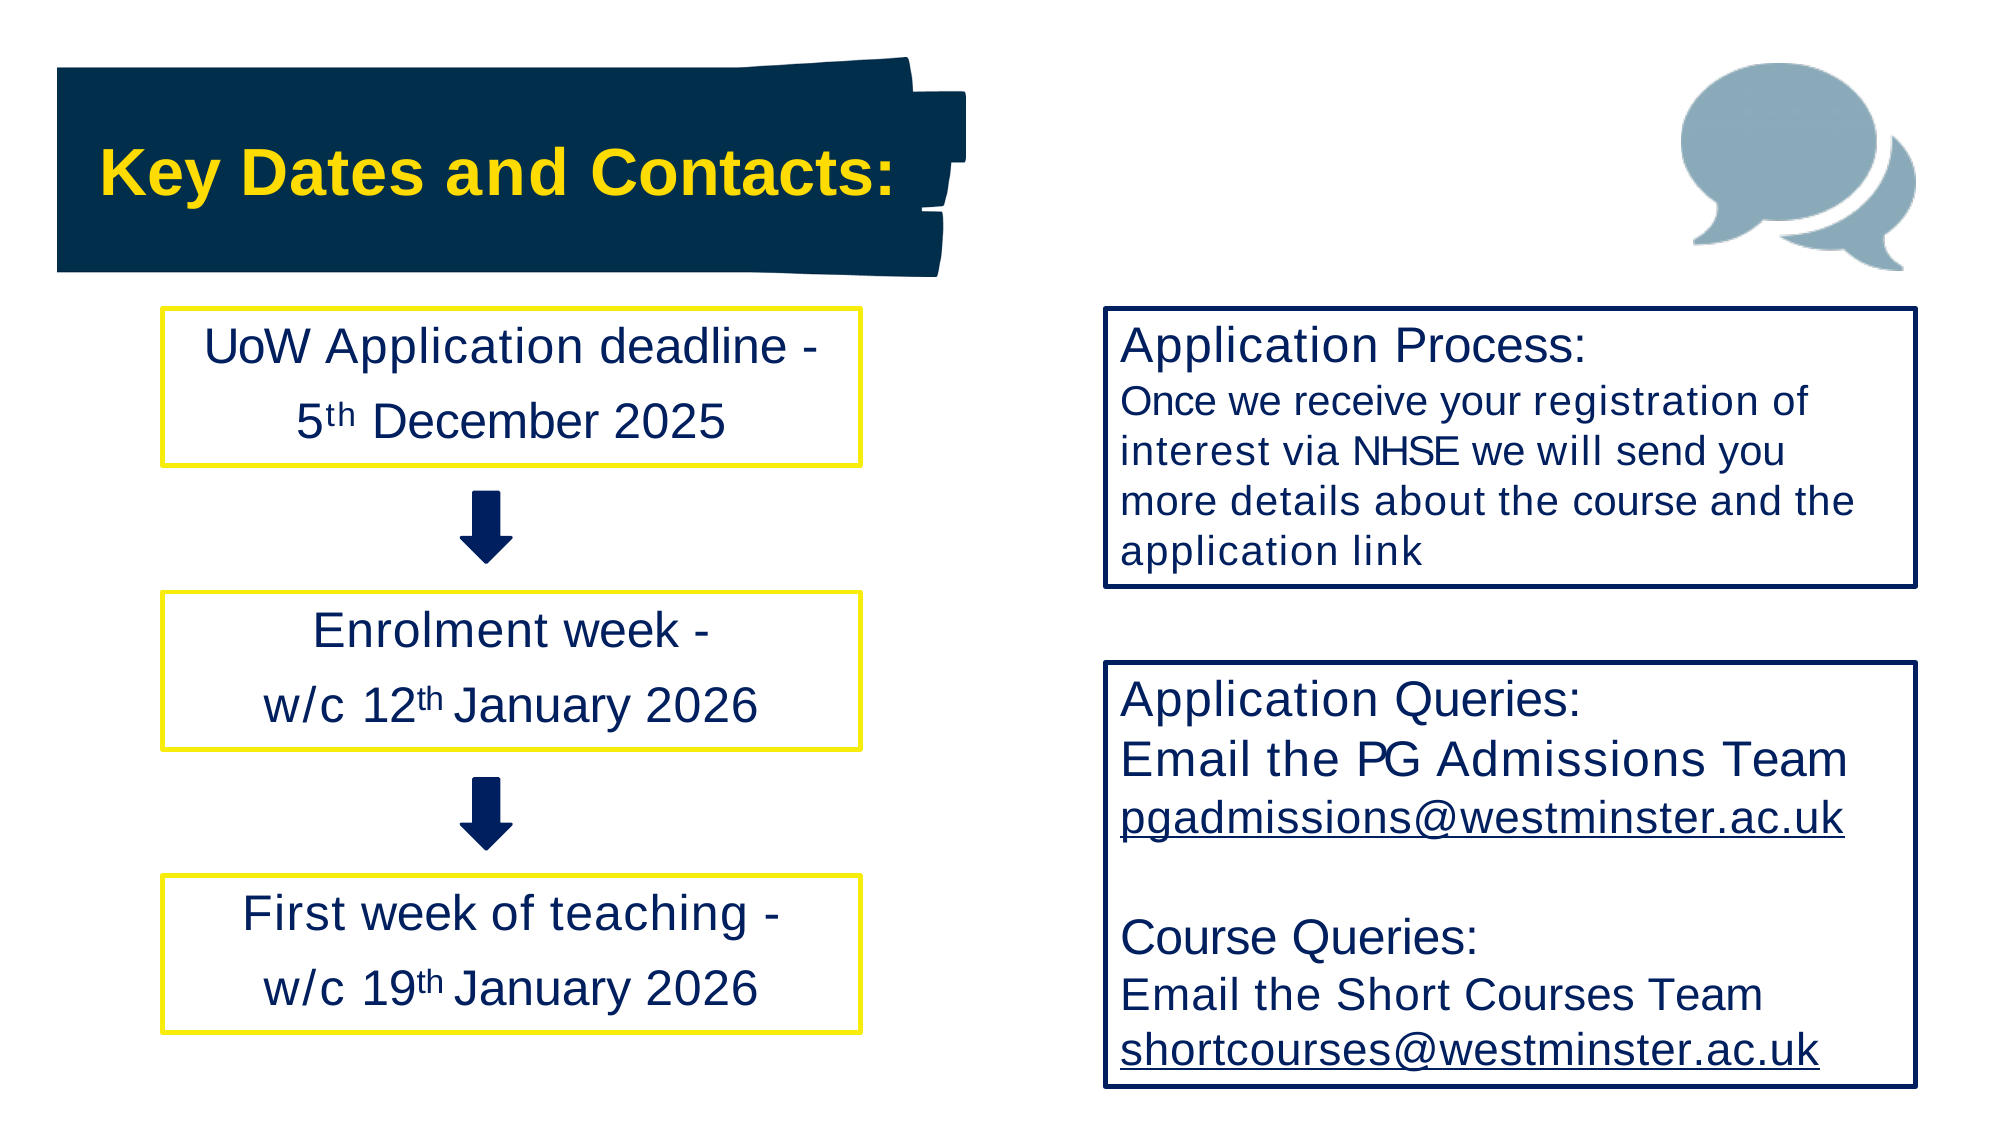

# Key Dates and Contacts:
Application Process:
Once we receive your registration of interest via NHSE we will send you more details about the course and the application link
UoW Application deadline -
5th December 2025
Enrolment week -
w/c 12th January 2026
Application Queries:
Email the PG Admissions Team
pgadmissions@westminster.ac.uk
Course Queries:
Email the Short Courses Team shortcourses@westminster.ac.uk
First week of teaching -
w/c 19th January 2026